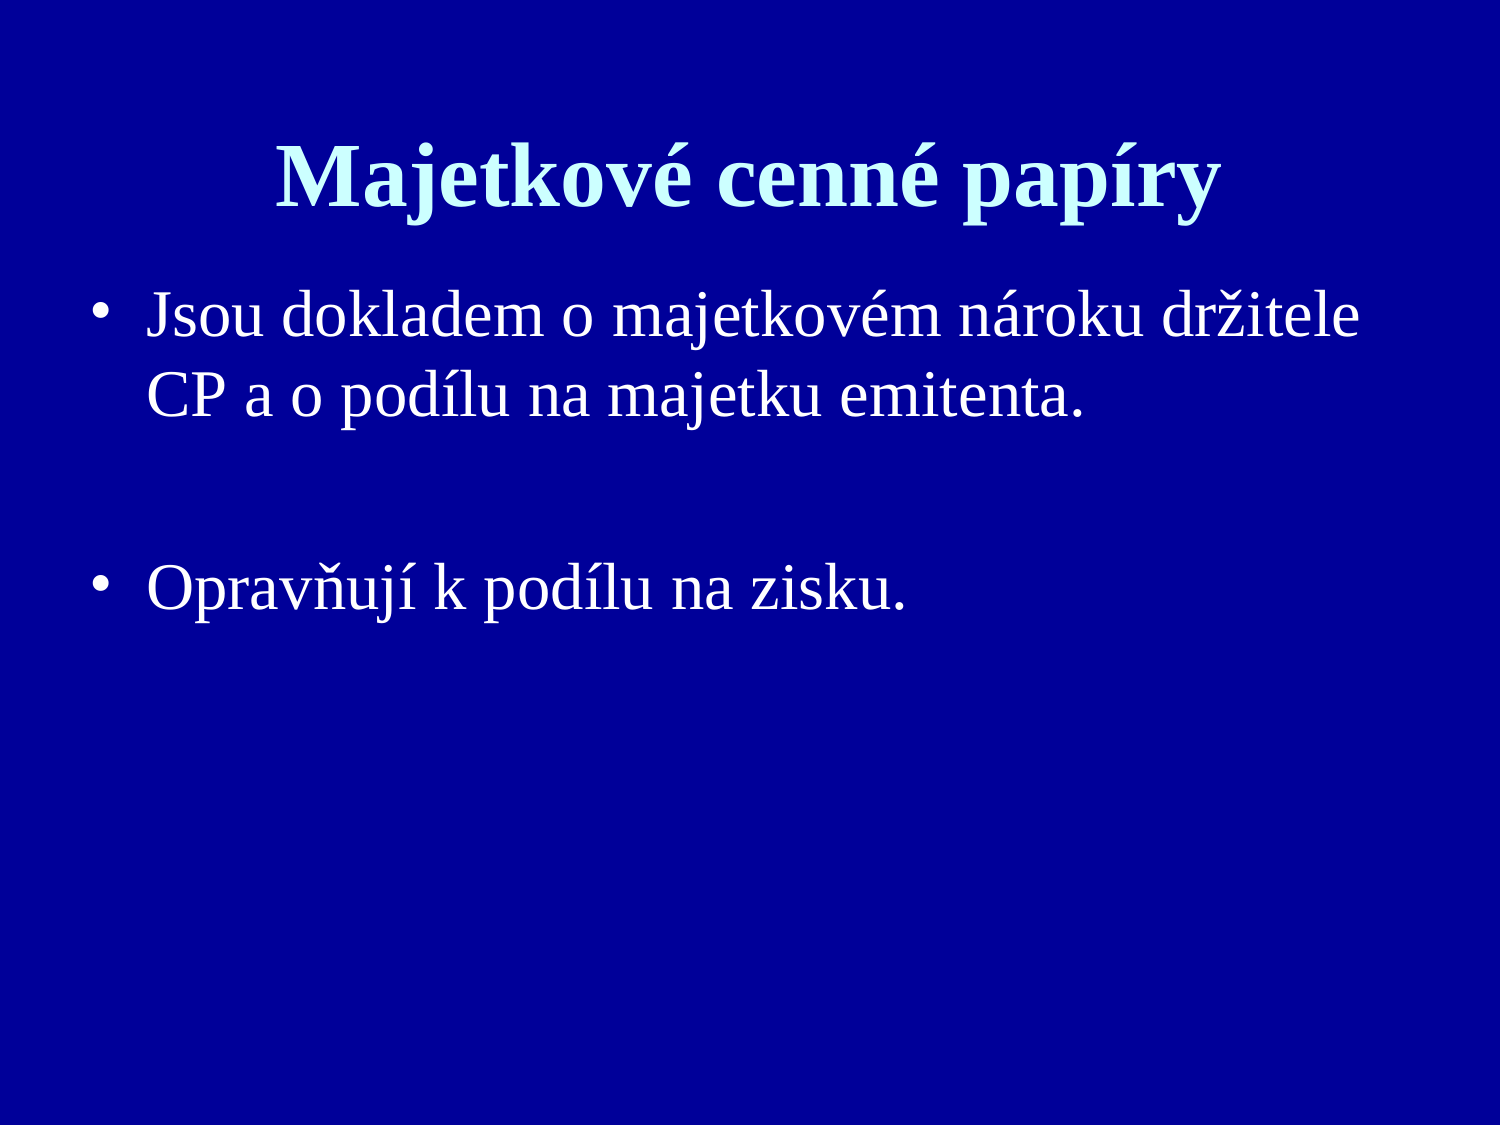

# Majetkové cenné papíry
Jsou dokladem o majetkovém nároku držitele CP a o podílu na majetku emitenta.
Opravňují k podílu na zisku.